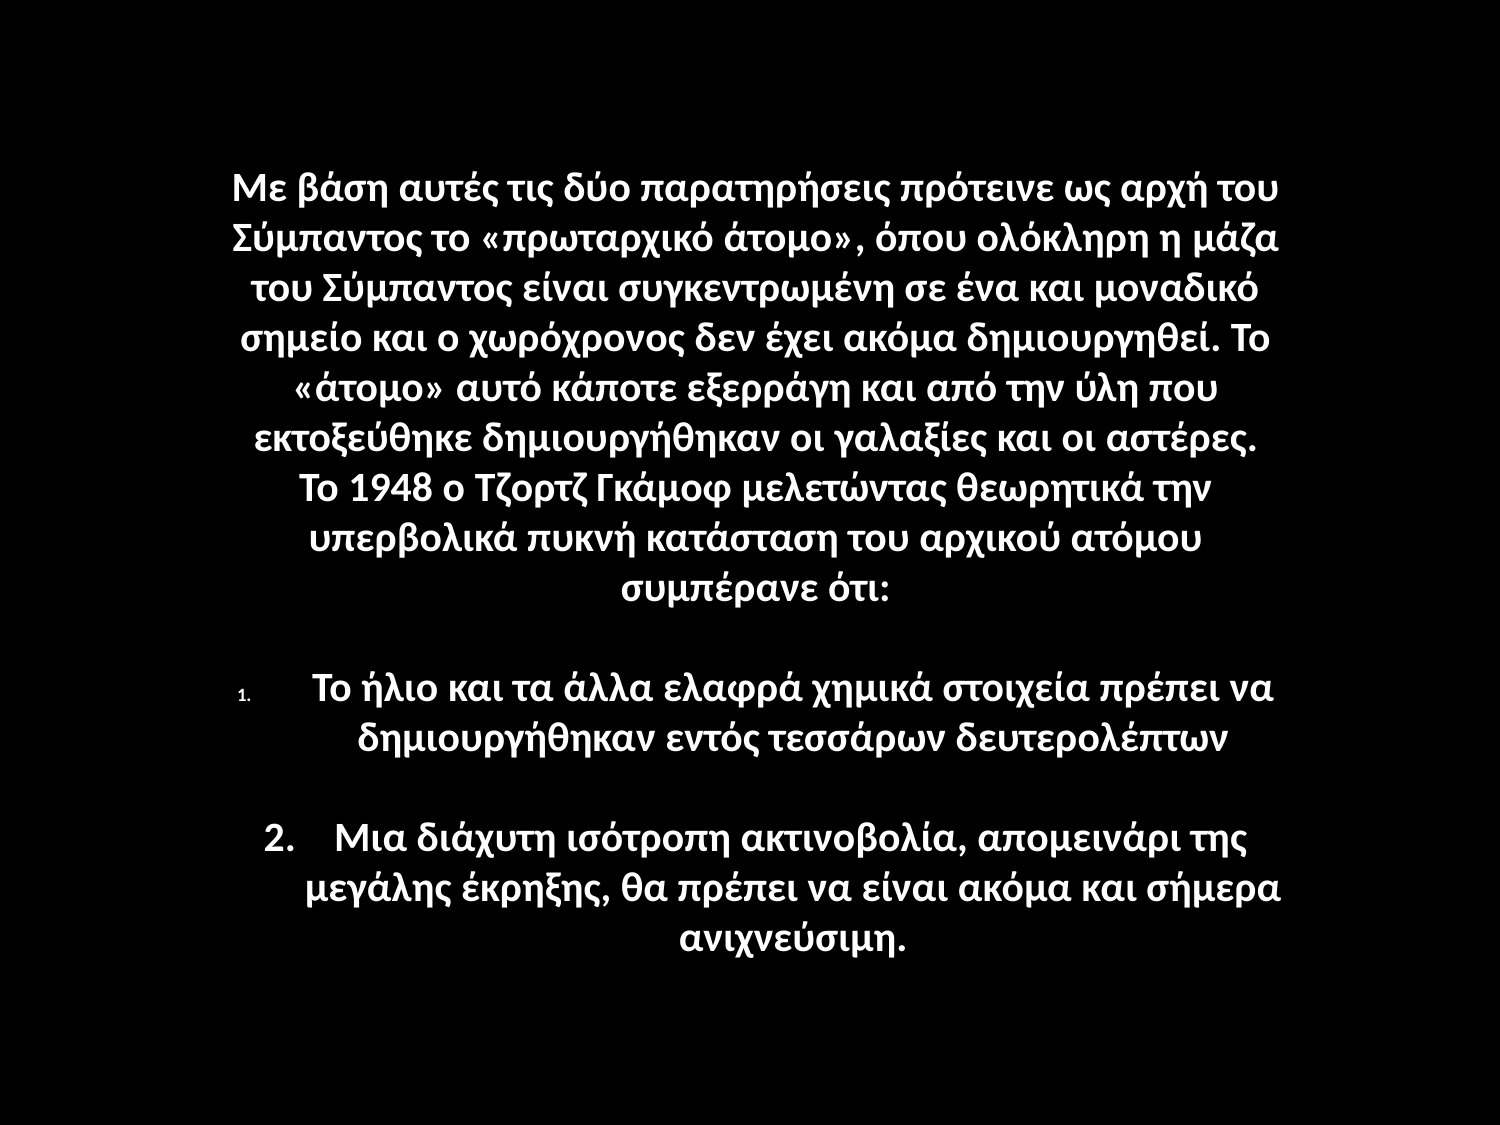

Με βάση αυτές τις δύο παρατηρήσεις πρότεινε ως αρχή του Σύμπαντος το «πρωταρχικό άτομο», όπου ολόκληρη η μάζα του Σύμπαντος είναι συγκεντρωμένη σε ένα και μοναδικό σημείο και ο χωρόχρονος δεν έχει ακόμα δημιουργηθεί. Το «άτομο» αυτό κάποτε εξερράγη και από την ύλη που εκτοξεύθηκε δημιουργήθηκαν οι γαλαξίες και οι αστέρες.
Το 1948 ο Τζορτζ Γκάμοφ μελετώντας θεωρητικά την υπερβολικά πυκνή κατάσταση του αρχικού ατόμου συμπέρανε ότι:
Το ήλιο και τα άλλα ελαφρά χημικά στοιχεία πρέπει να δημιουργήθηκαν εντός τεσσάρων δευτερολέπτων
2. Μια διάχυτη ισότροπη ακτινοβολία, απομεινάρι της μεγάλης έκρηξης, θα πρέπει να είναι ακόμα και σήμερα ανιχνεύσιμη.